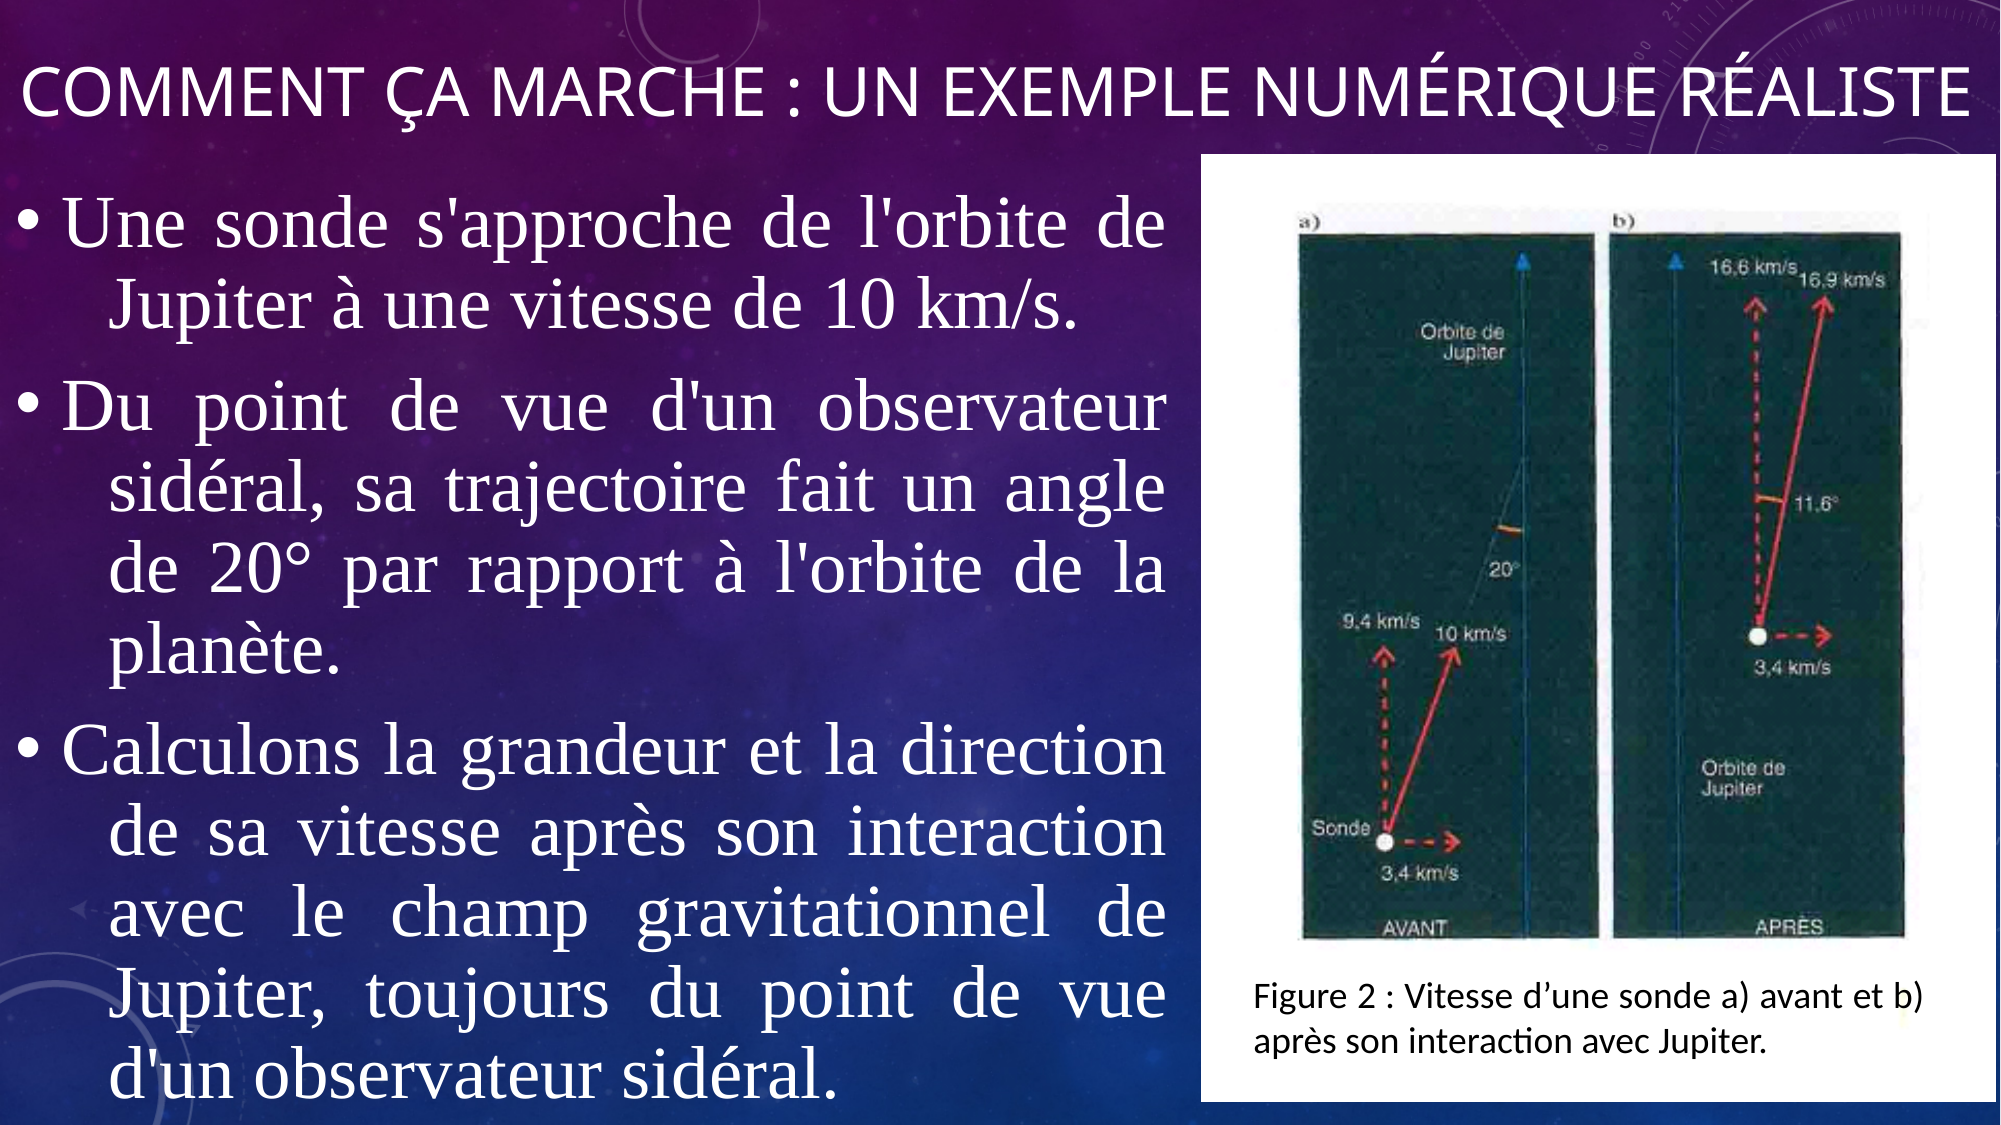

# Comment ça marche : Un exemple numérique réaliste
Une sonde s'approche de l'orbite de Jupiter à une vitesse de 10 km/s.
Du point de vue d'un observateur sidéral, sa trajectoire fait un angle de 20° par rapport à l'orbite de la planète.
Calculons la grandeur et la direction de sa vitesse après son interaction avec le champ gravitationnel de Jupiter, toujours du point de vue d'un observateur sidéral.
Figure 2 : Vitesse d’une sonde a) avant et b) après son interaction avec Jupiter.